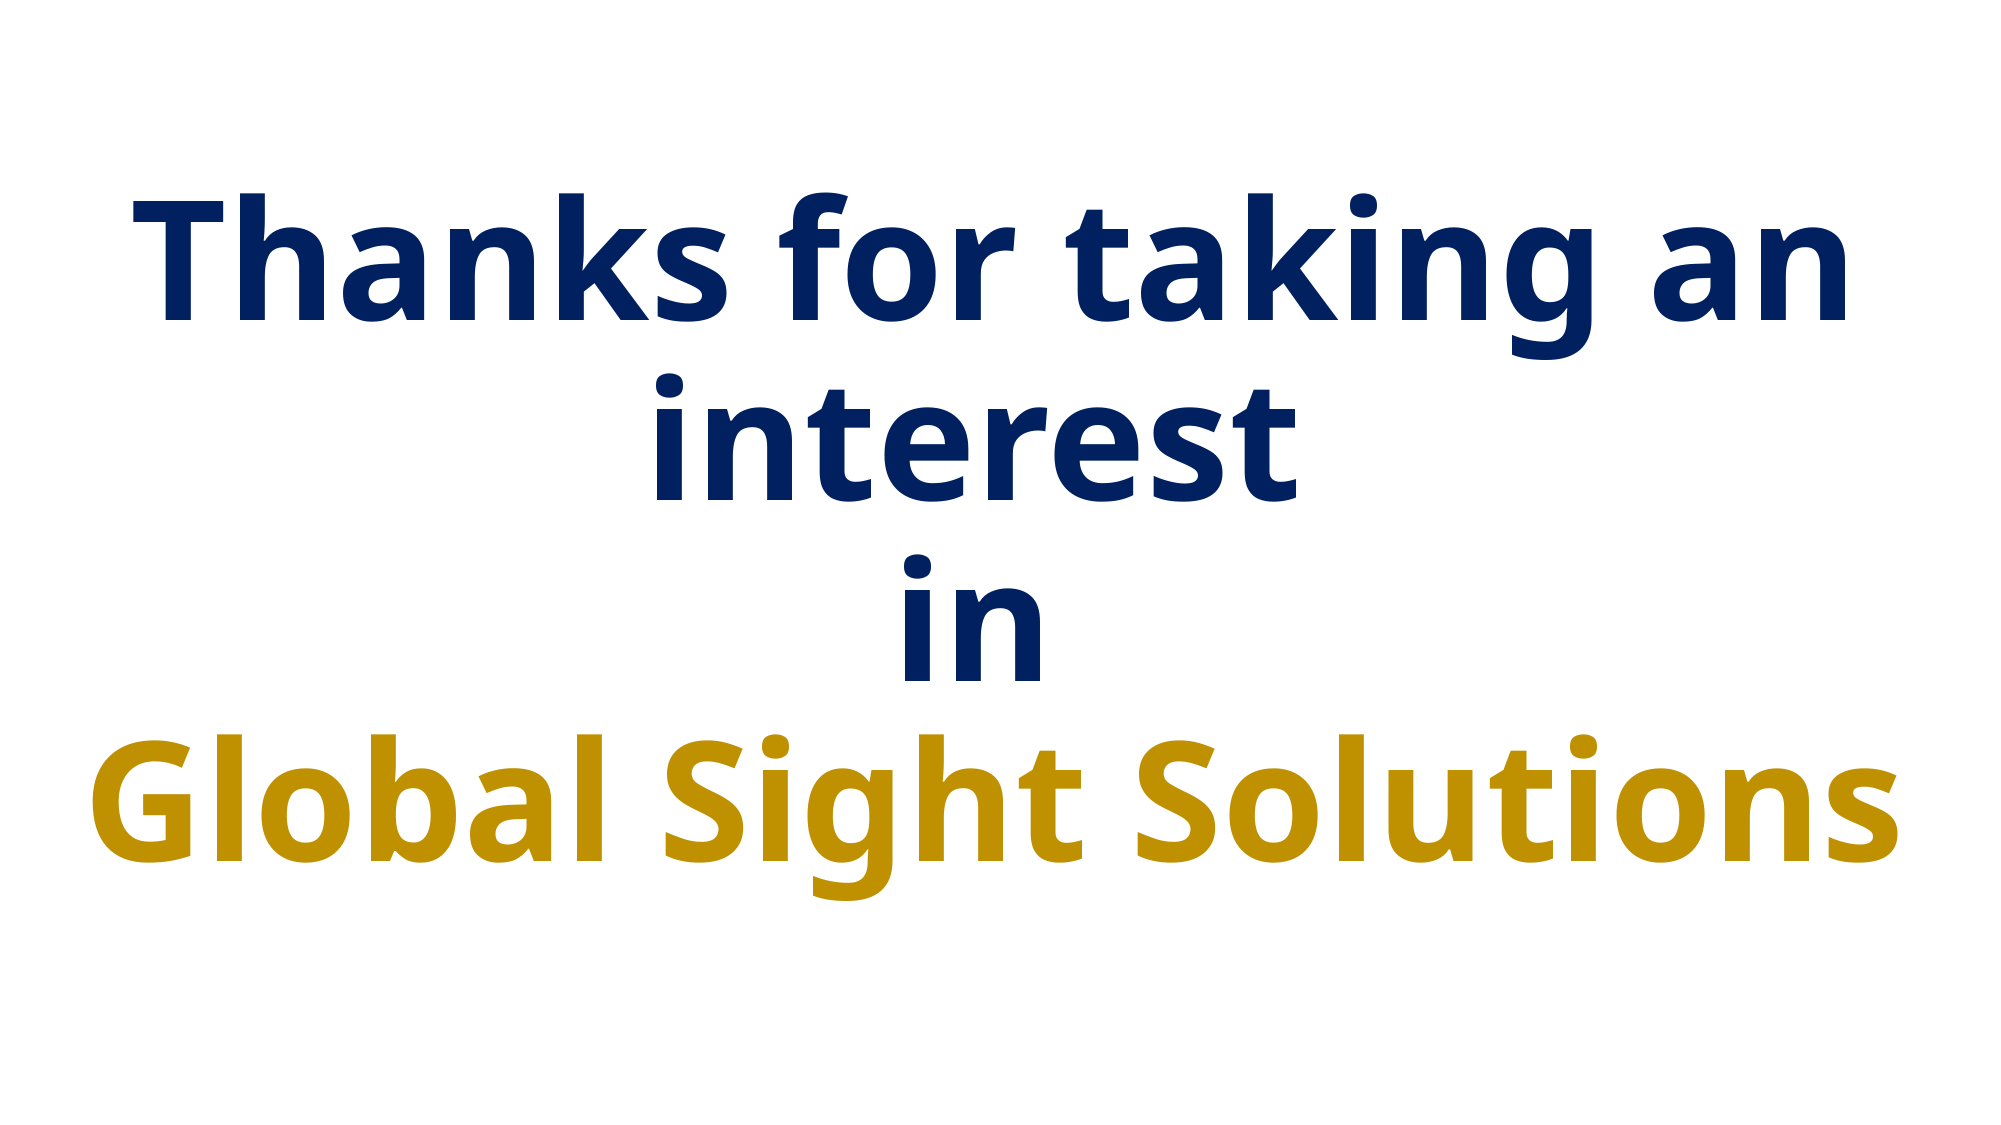

# Thanks for taking an interest in Global Sight Solutions